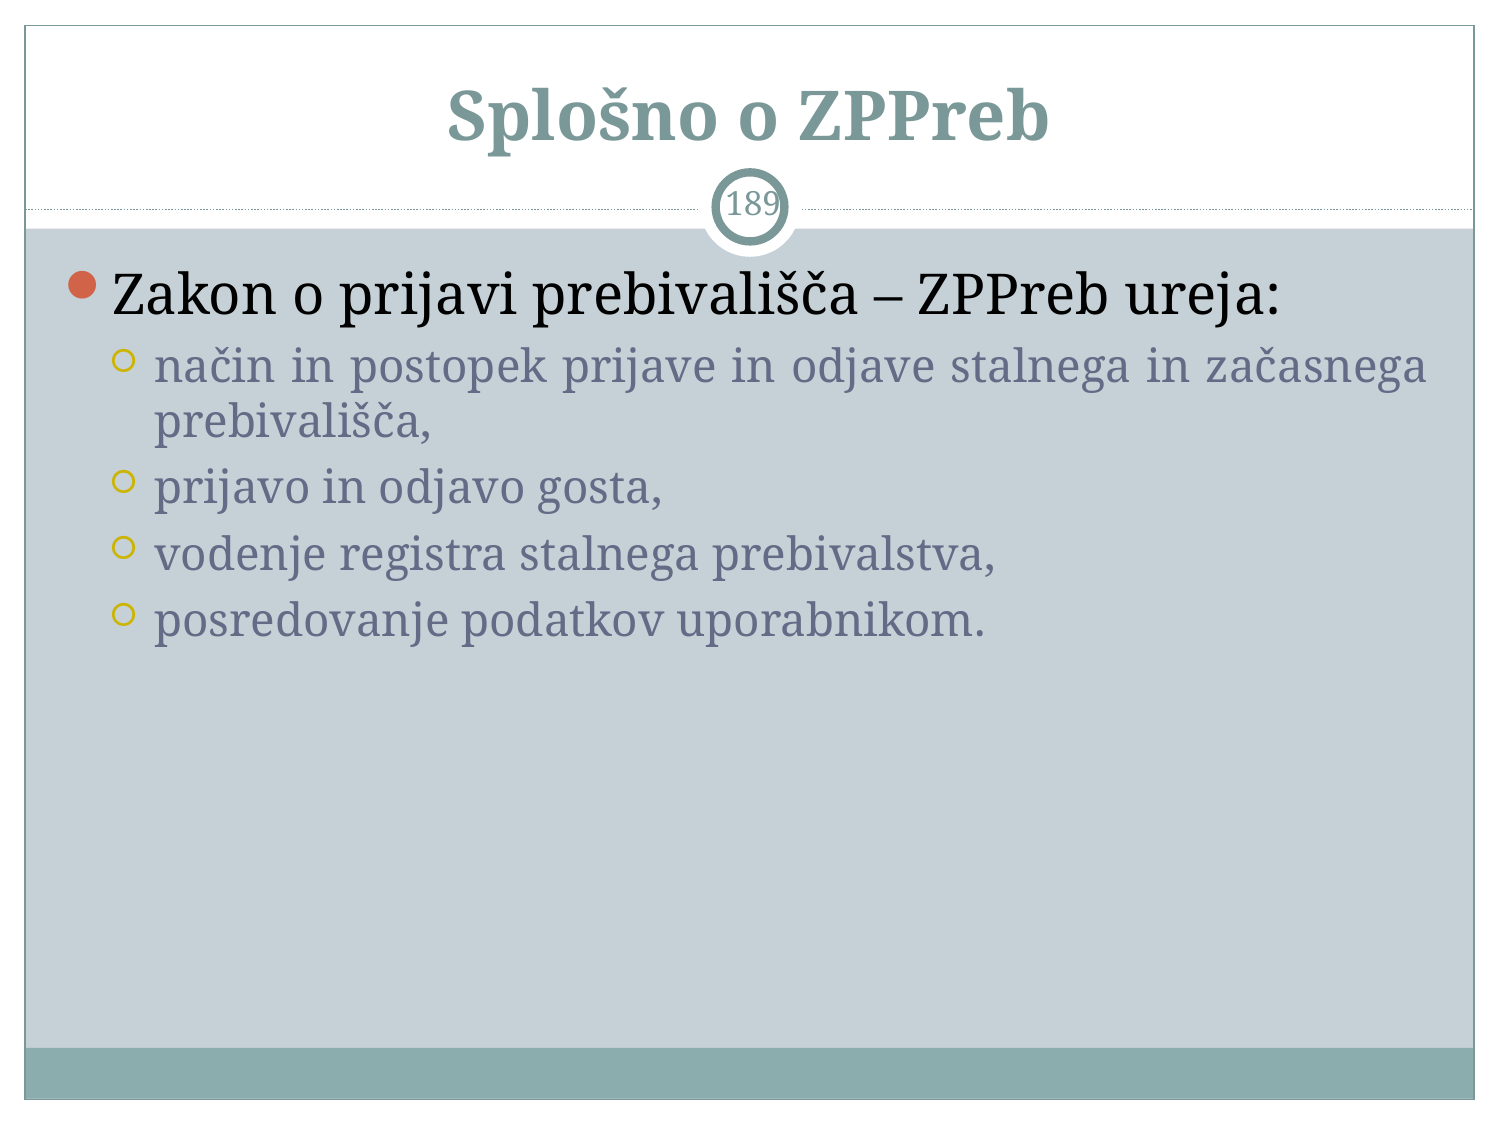

# Splošno o ZPPreb
Zakon o prijavi prebivališča – ZPPreb ureja:
način in postopek prijave in odjave stalnega in začasnega prebivališča,
prijavo in odjavo gosta,
vodenje registra stalnega prebivalstva,
posredovanje podatkov uporabnikom.